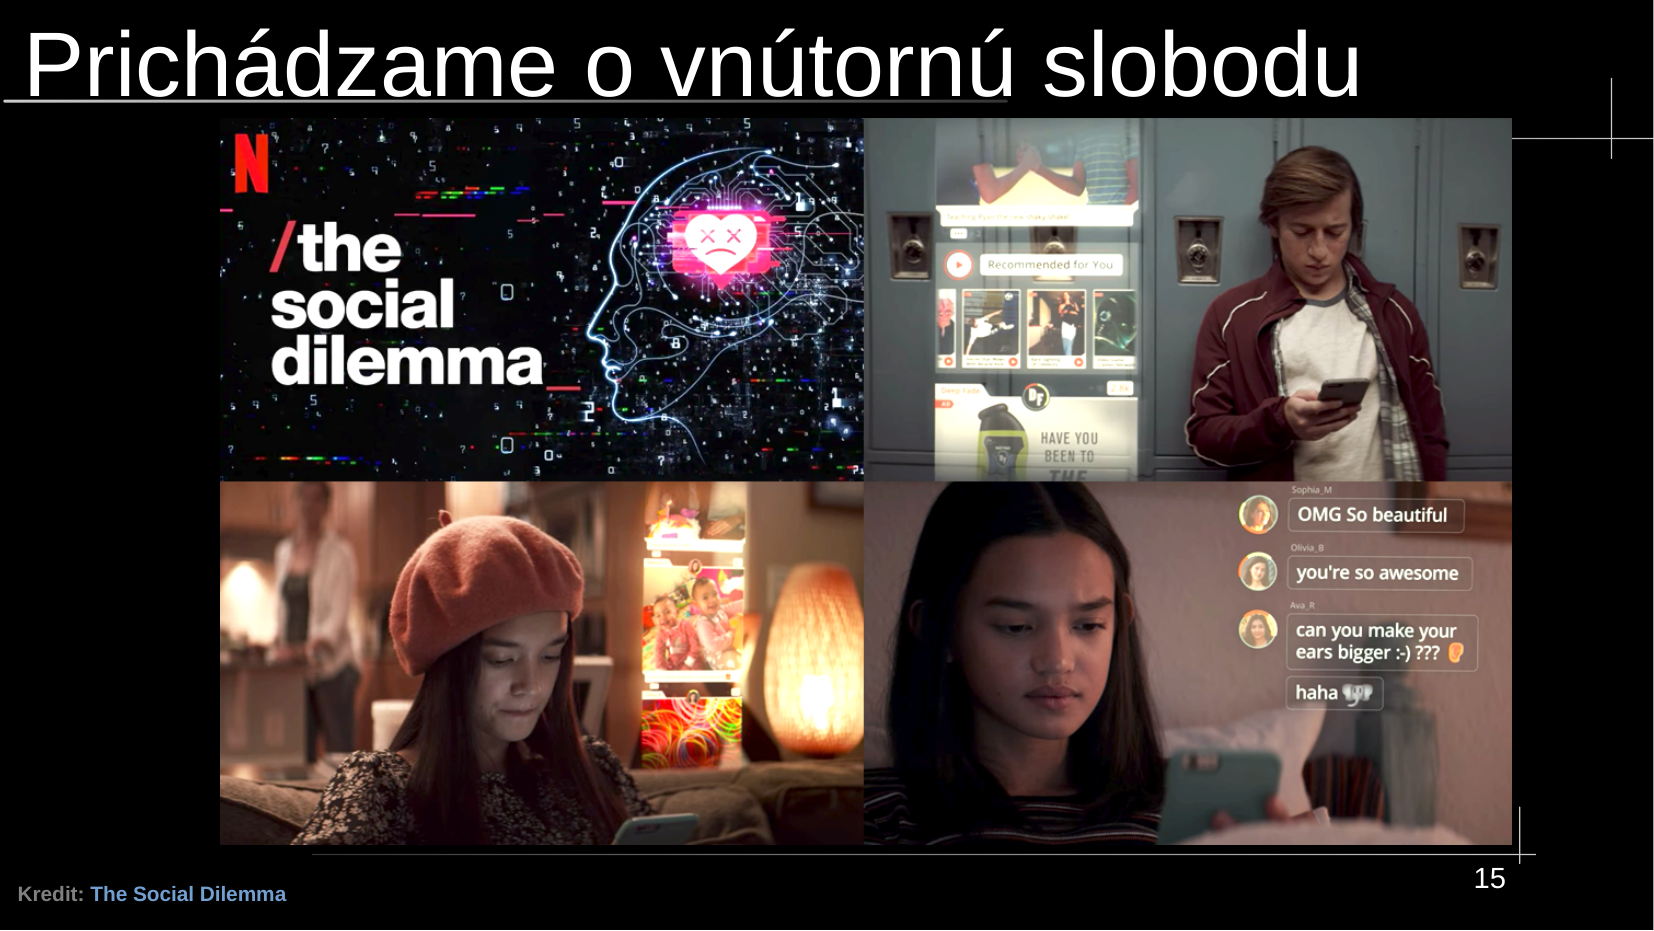

# Prichádzame o vnútornú slobodu
Kredit: The Social Dilemma
15